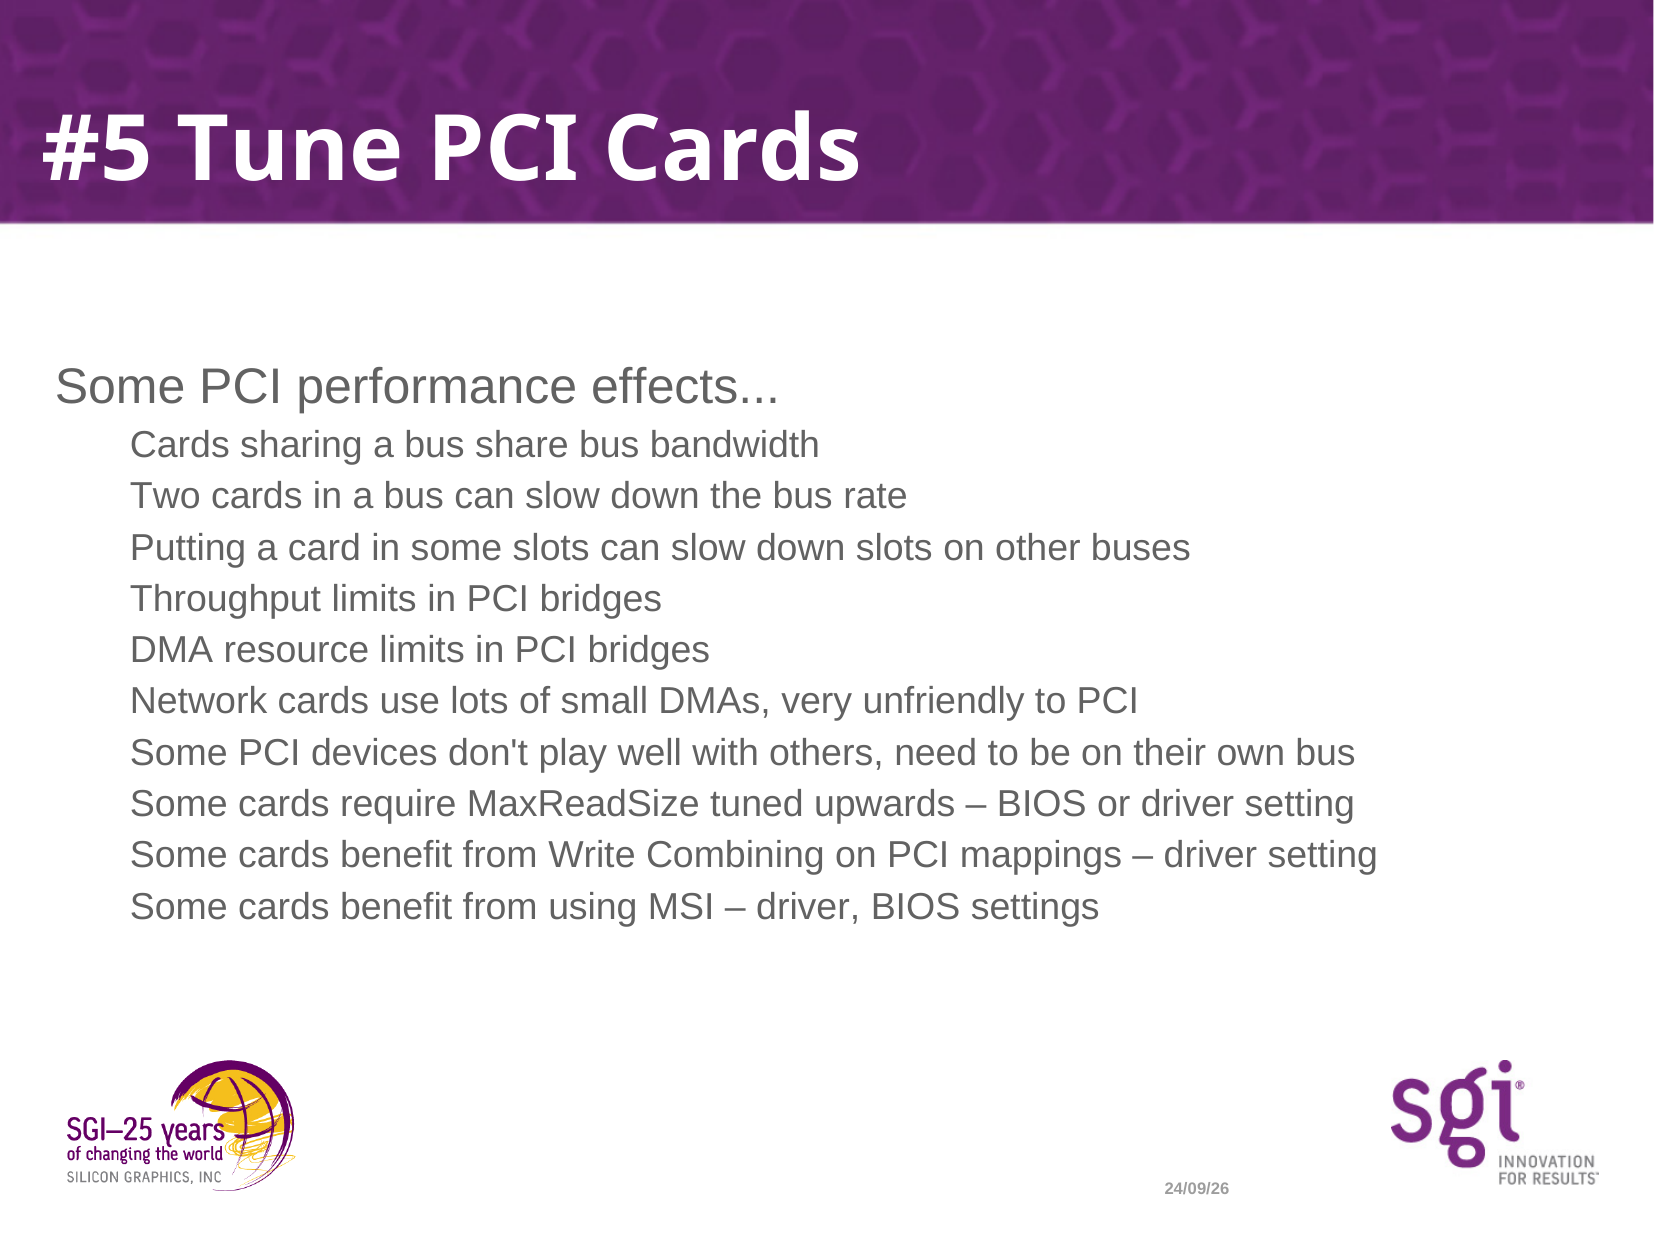

# #5 Tune PCI Cards
Some PCI performance effects...
Cards sharing a bus share bus bandwidth
Two cards in a bus can slow down the bus rate
Putting a card in some slots can slow down slots on other buses
Throughput limits in PCI bridges
DMA resource limits in PCI bridges
Network cards use lots of small DMAs, very unfriendly to PCI
Some PCI devices don't play well with others, need to be on their own bus
Some cards require MaxReadSize tuned upwards – BIOS or driver setting
Some cards benefit from Write Combining on PCI mappings – driver setting
Some cards benefit from using MSI – driver, BIOS settings